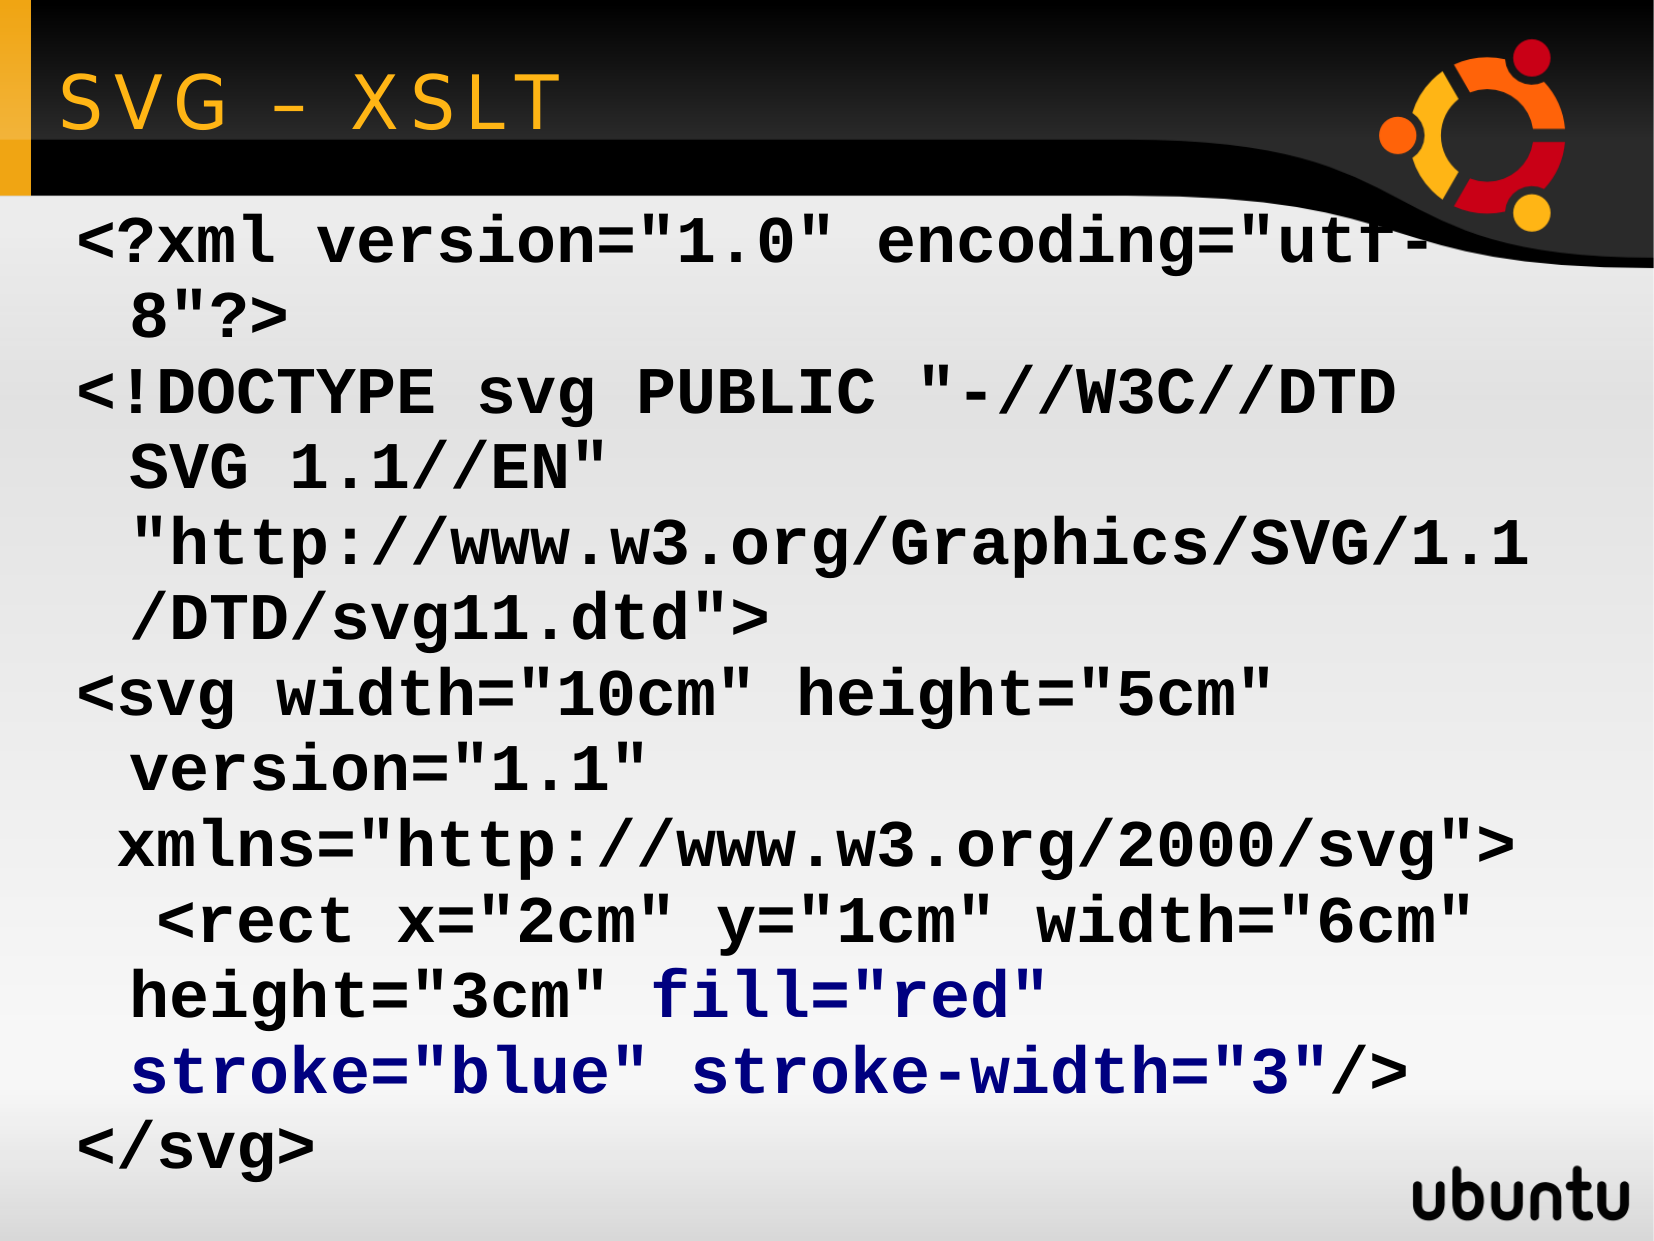

# SVG – XSLT
<?xml version="1.0" encoding="utf-8"?>
<!DOCTYPE svg PUBLIC "-//W3C//DTD SVG 1.1//EN" "http://www.w3.org/Graphics/SVG/1.1/DTD/svg11.dtd">
<svg width="10cm" height="5cm" version="1.1"
 xmlns="http://www.w3.org/2000/svg">
 <rect x="2cm" y="1cm" width="6cm" height="3cm" fill="red" stroke="blue" stroke-width="3"/>
</svg>